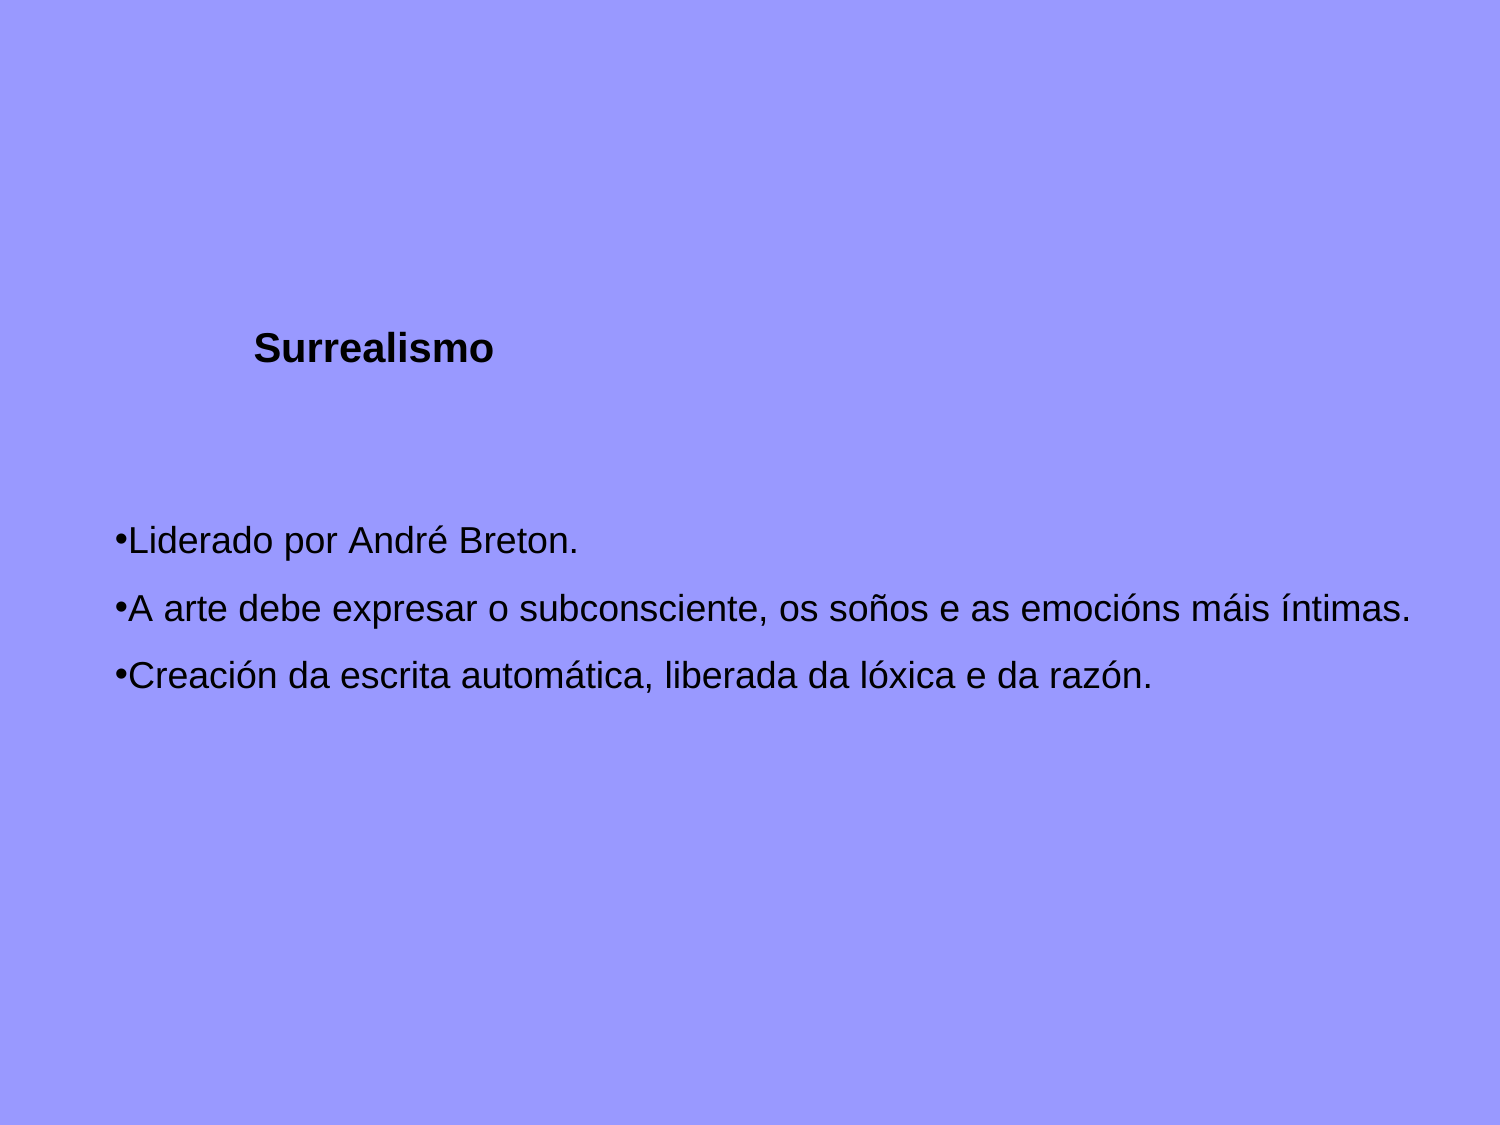

Surrealismo
Liderado por André Breton.
A arte debe expresar o subconsciente, os soños e as emocións máis íntimas.
Creación da escrita automática, liberada da lóxica e da razón.